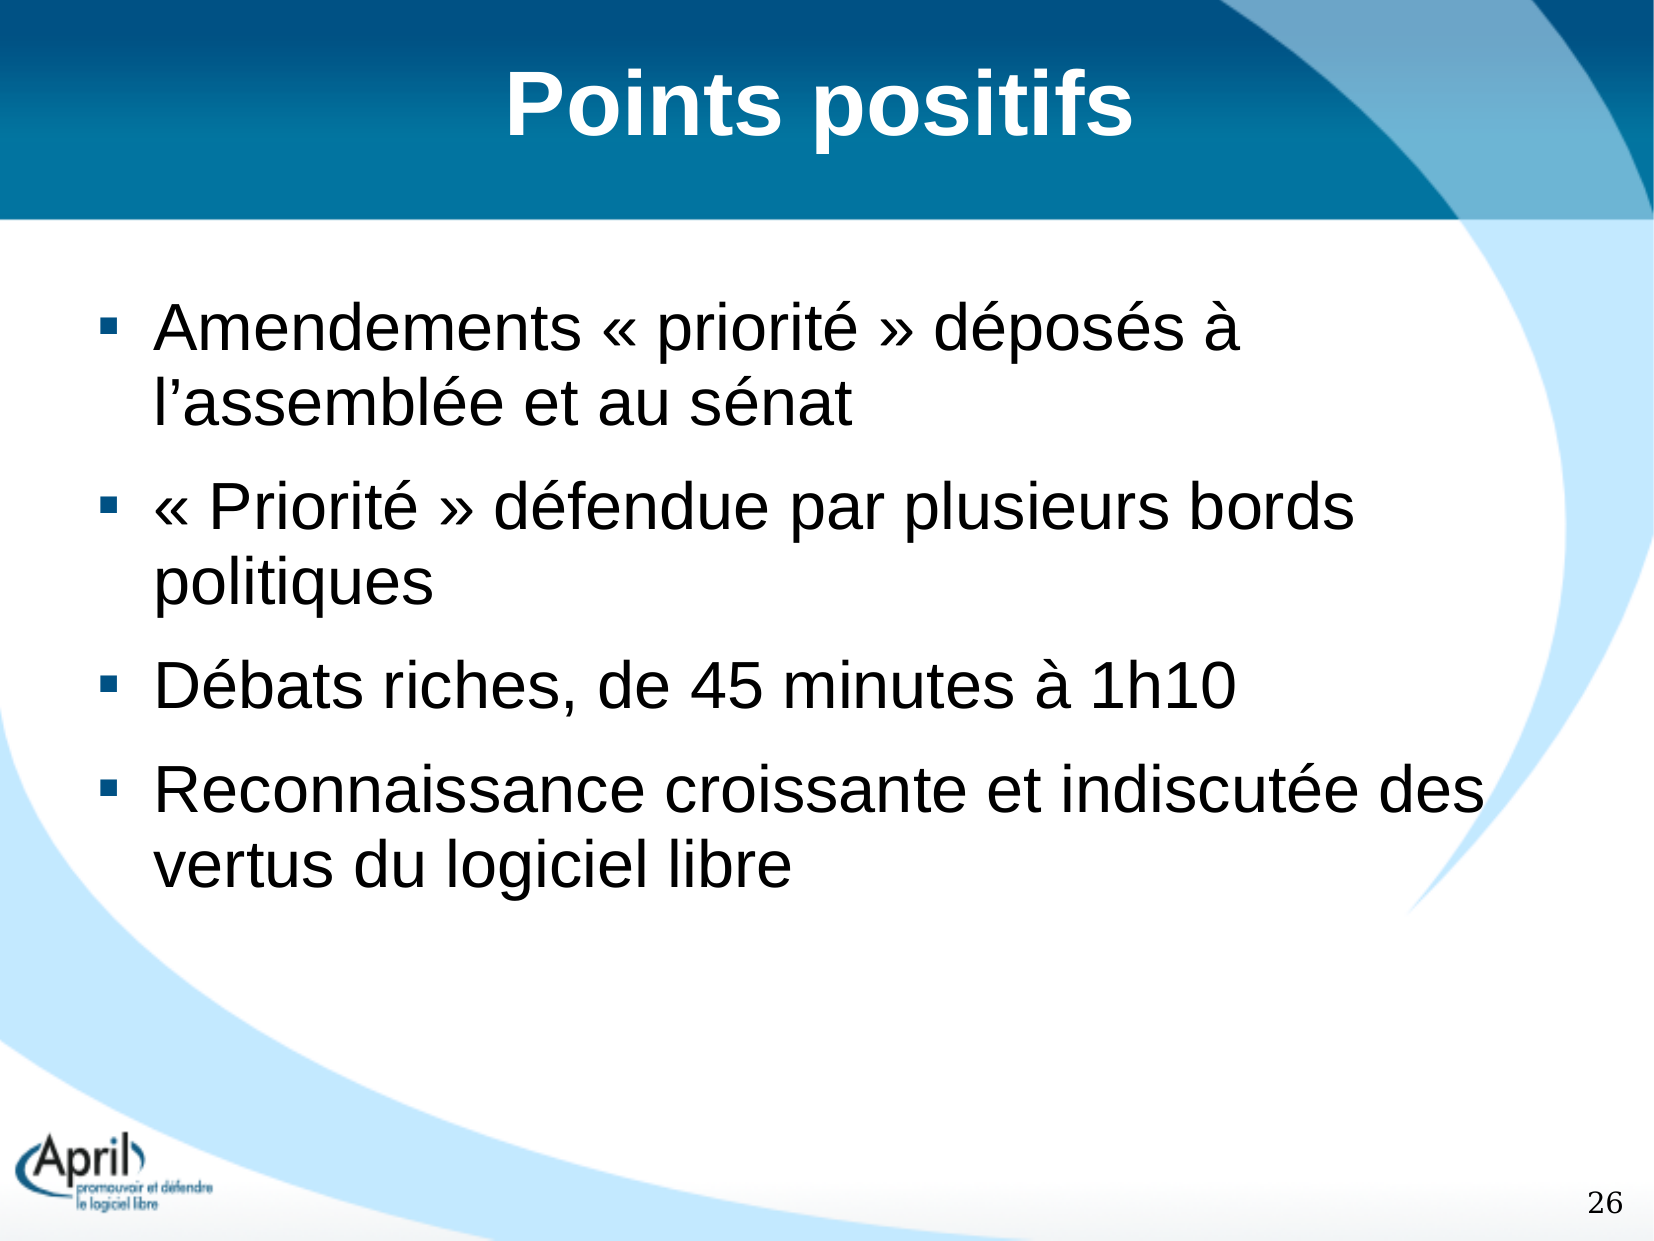

# Points positifs
Amendements « priorité » déposés à l’assemblée et au sénat
« Priorité » défendue par plusieurs bords politiques
Débats riches, de 45 minutes à 1h10
Reconnaissance croissante et indiscutée des vertus du logiciel libre
26